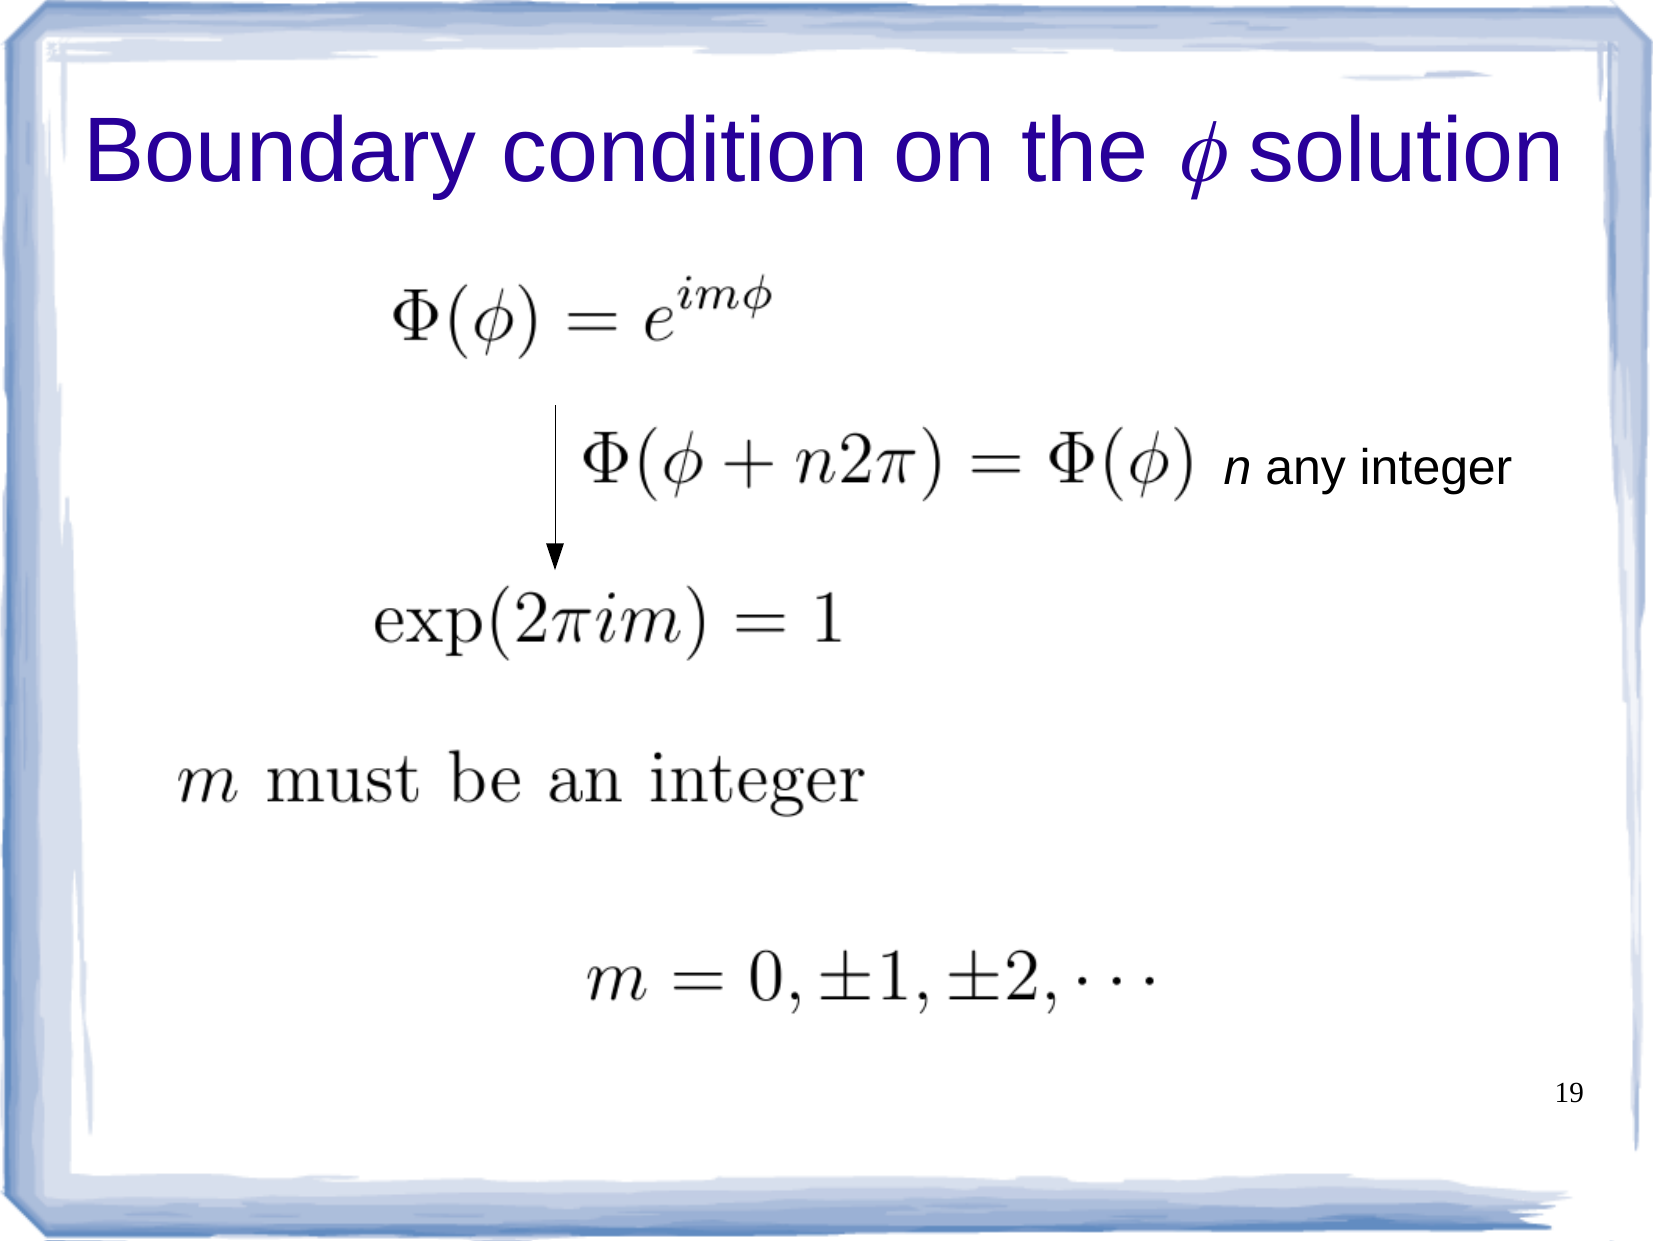

# Boundary condition on the f solution
n any integer
19